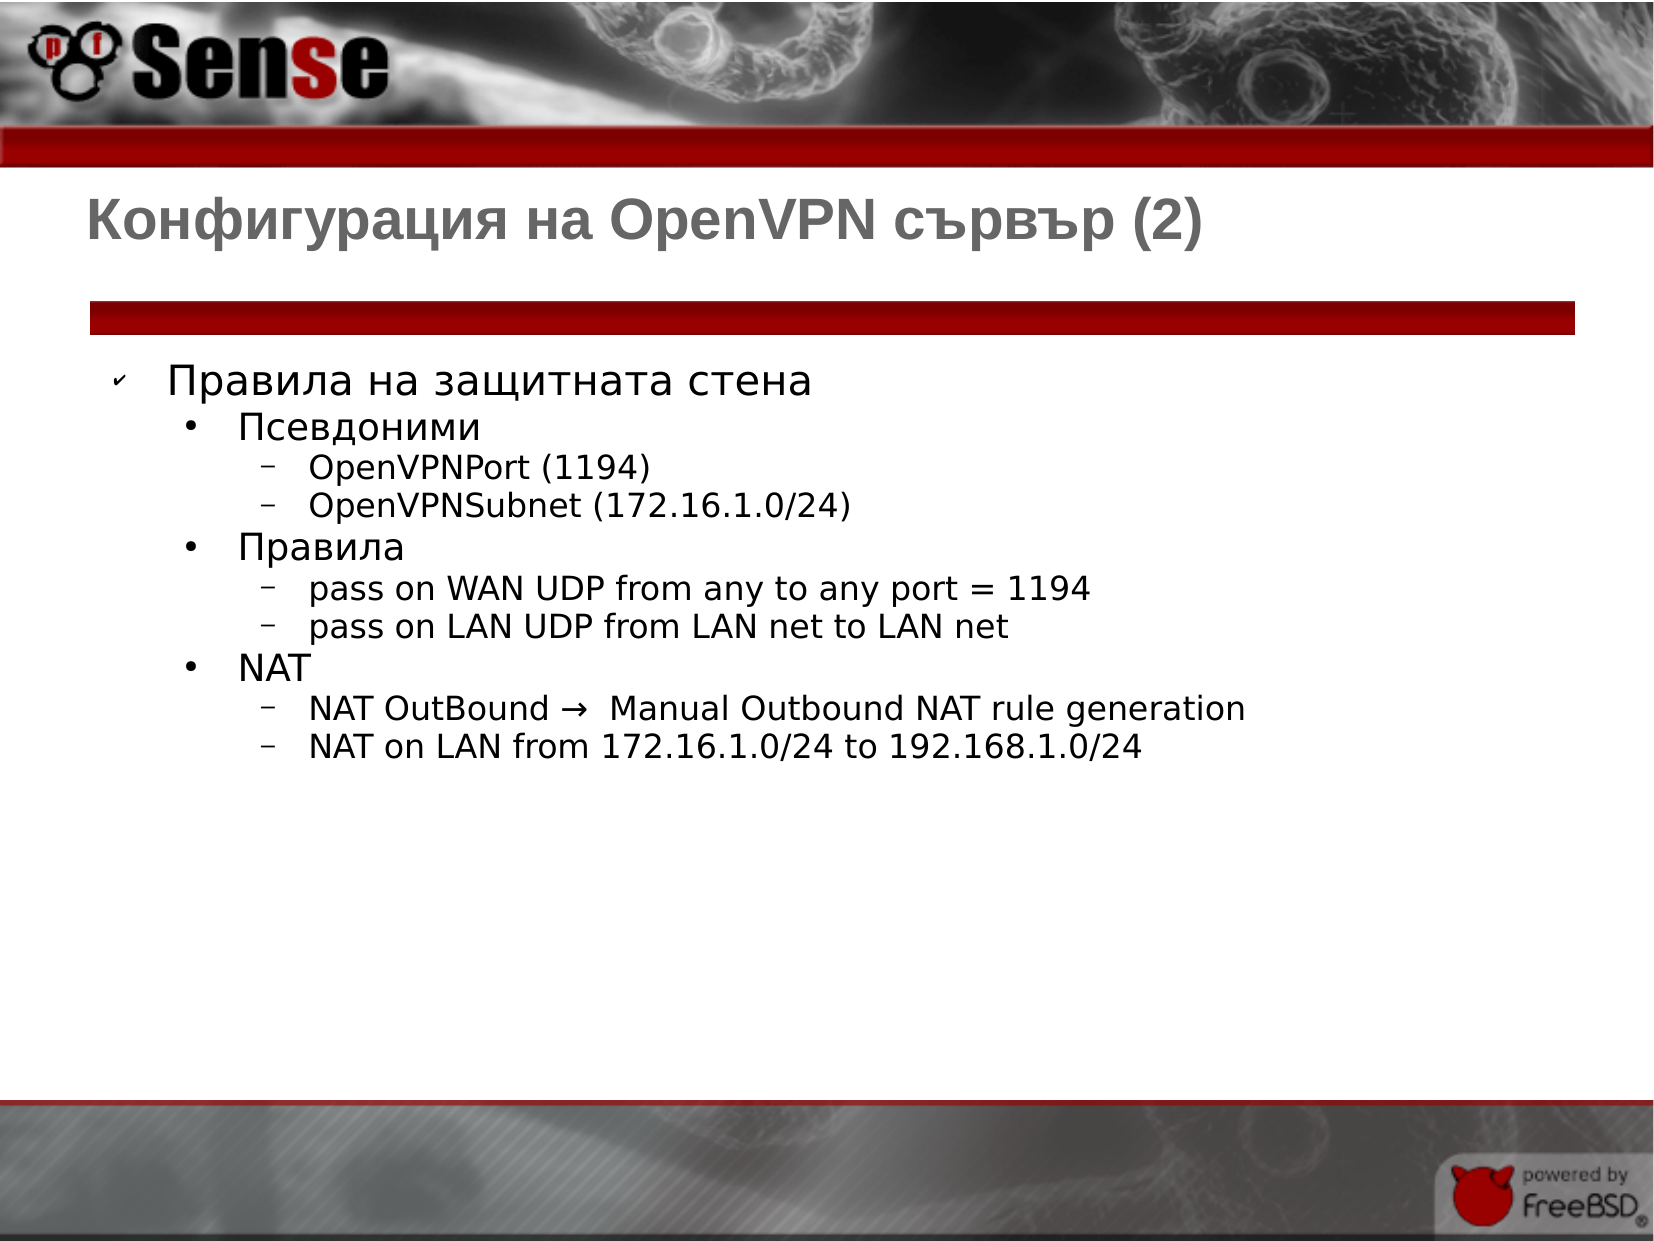

# Конфигурация на OpenVPN сървър (2)
Правила на защитната стена
Псевдоними
OpenVPNPort (1194)
OpenVPNSubnet (172.16.1.0/24)
Правила
pass on WAN UDP from any to any port = 1194
pass on LAN UDP from LAN net to LAN net
NAT
NAT OutBound → Manual Outbound NAT rule generation
NAT on LAN from 172.16.1.0/24 to 192.168.1.0/24